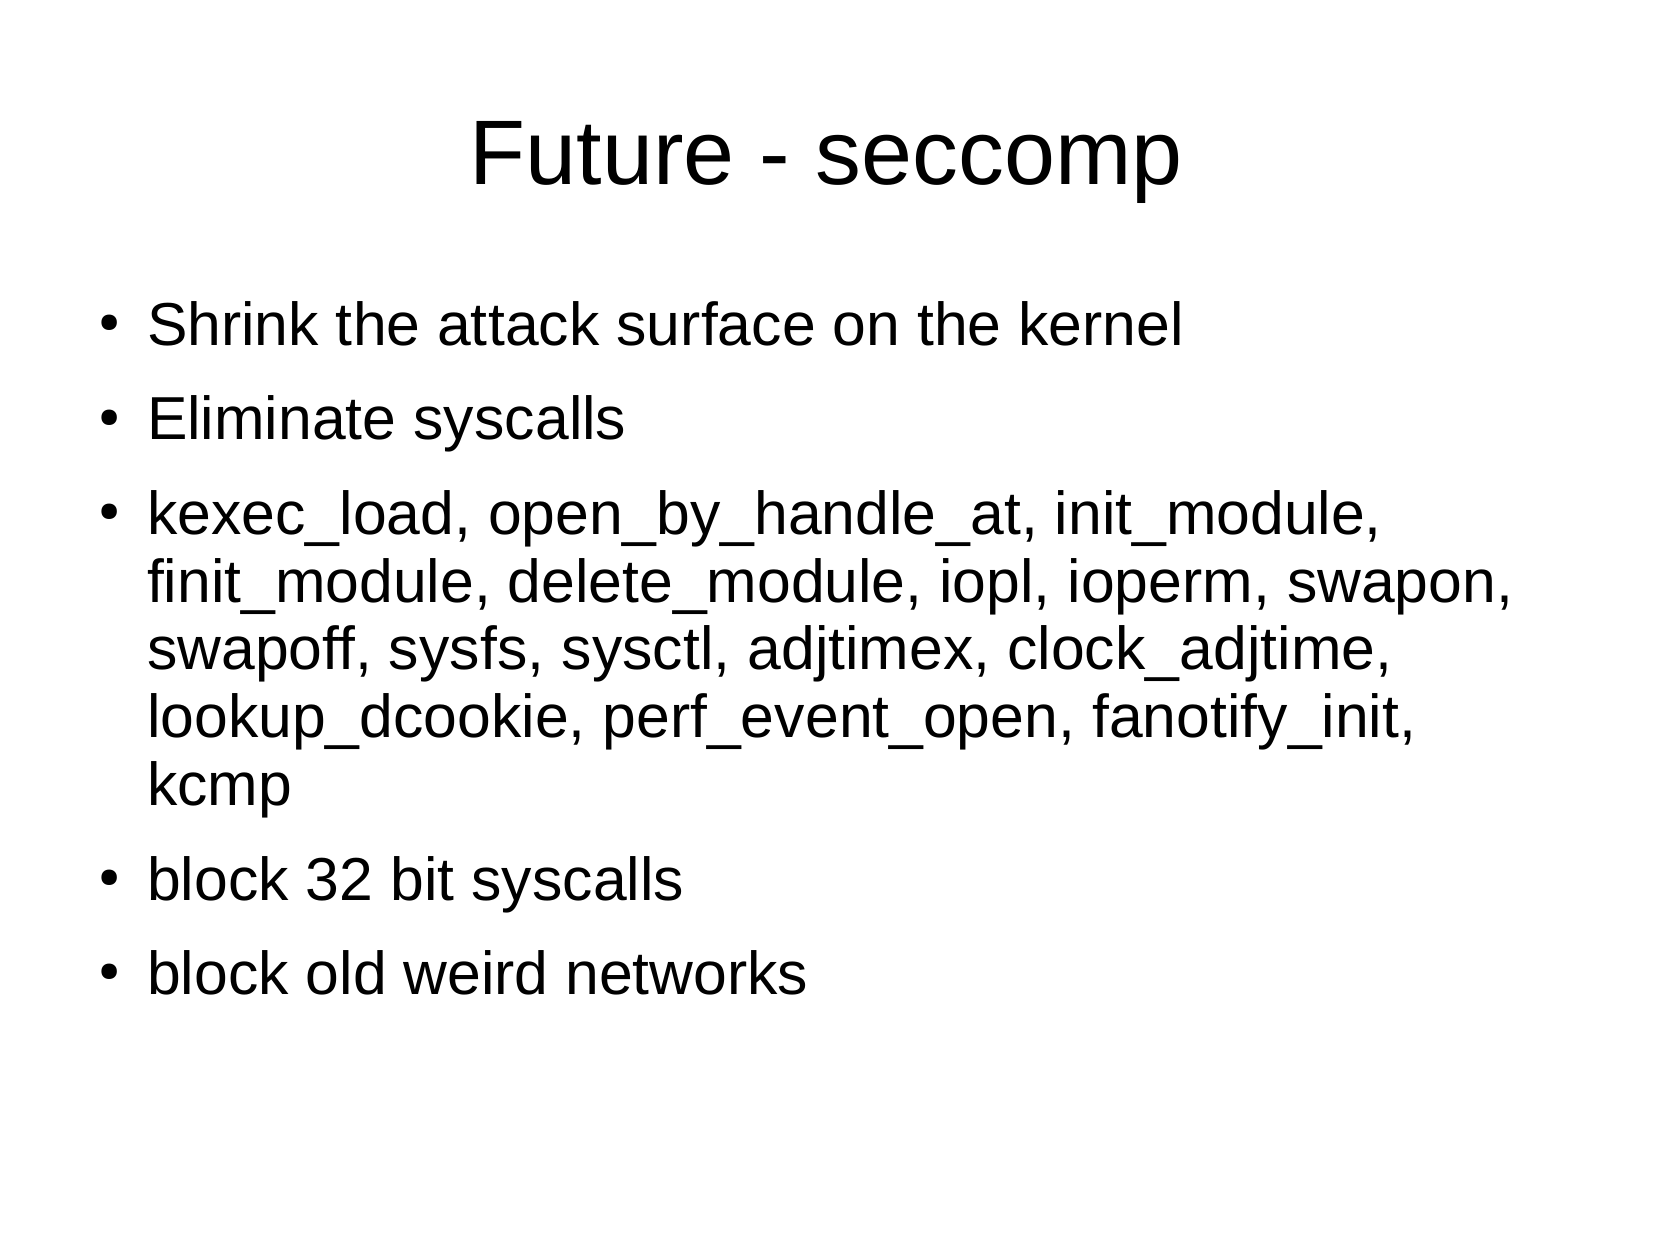

# Future - seccomp
Shrink the attack surface on the kernel
Eliminate syscalls
kexec_load, open_by_handle_at, init_module, finit_module, delete_module, iopl, ioperm, swapon, swapoff, sysfs, sysctl, adjtimex, clock_adjtime, lookup_dcookie, perf_event_open, fanotify_init, kcmp
block 32 bit syscalls
block old weird networks